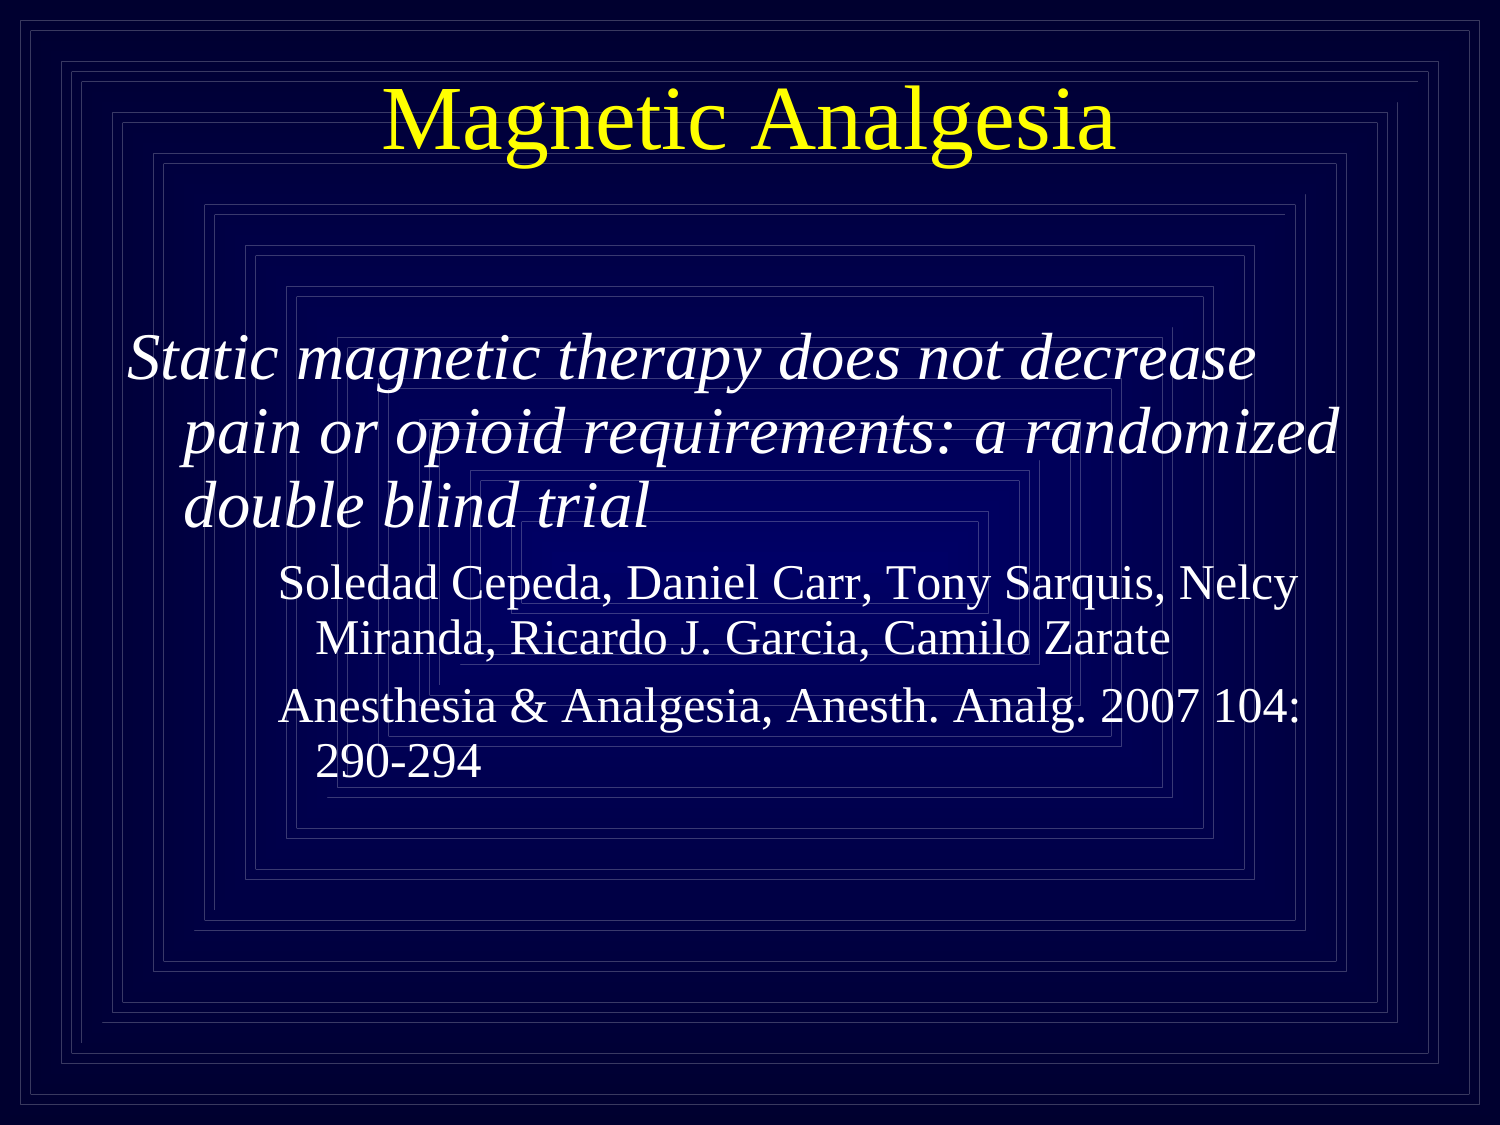

# Magnetic Analgesia
Static magnetic therapy does not decrease pain or opioid requirements: a randomized double blind trial
Soledad Cepeda, Daniel Carr, Tony Sarquis, Nelcy Miranda, Ricardo J. Garcia, Camilo Zarate
Anesthesia & Analgesia, Anesth. Analg. 2007 104: 290-294